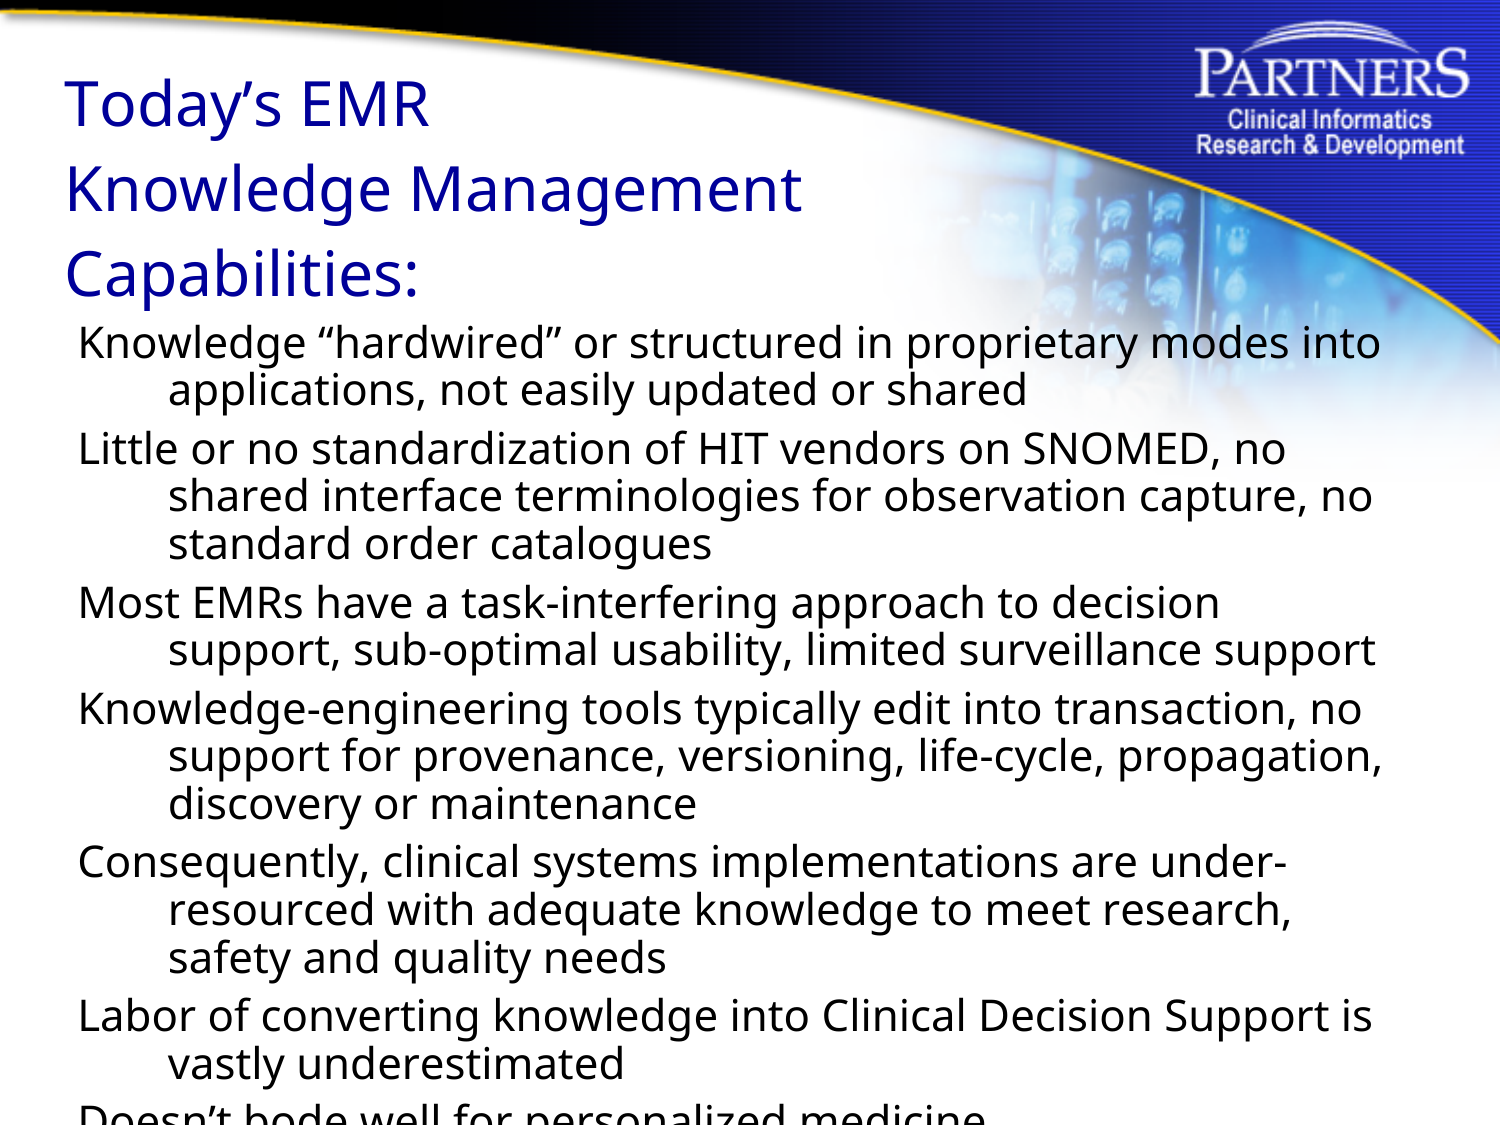

# Today’s EMR Knowledge Management Capabilities:
Knowledge “hardwired” or structured in proprietary modes into applications, not easily updated or shared
Little or no standardization of HIT vendors on SNOMED, no shared interface terminologies for observation capture, no standard order catalogues
Most EMRs have a task-interfering approach to decision support, sub-optimal usability, limited surveillance support
Knowledge-engineering tools typically edit into transaction, no support for provenance, versioning, life-cycle, propagation, discovery or maintenance
Consequently, clinical systems implementations are under-resourced with adequate knowledge to meet research, safety and quality needs
Labor of converting knowledge into Clinical Decision Support is vastly underestimated
Doesn’t bode well for personalized medicine